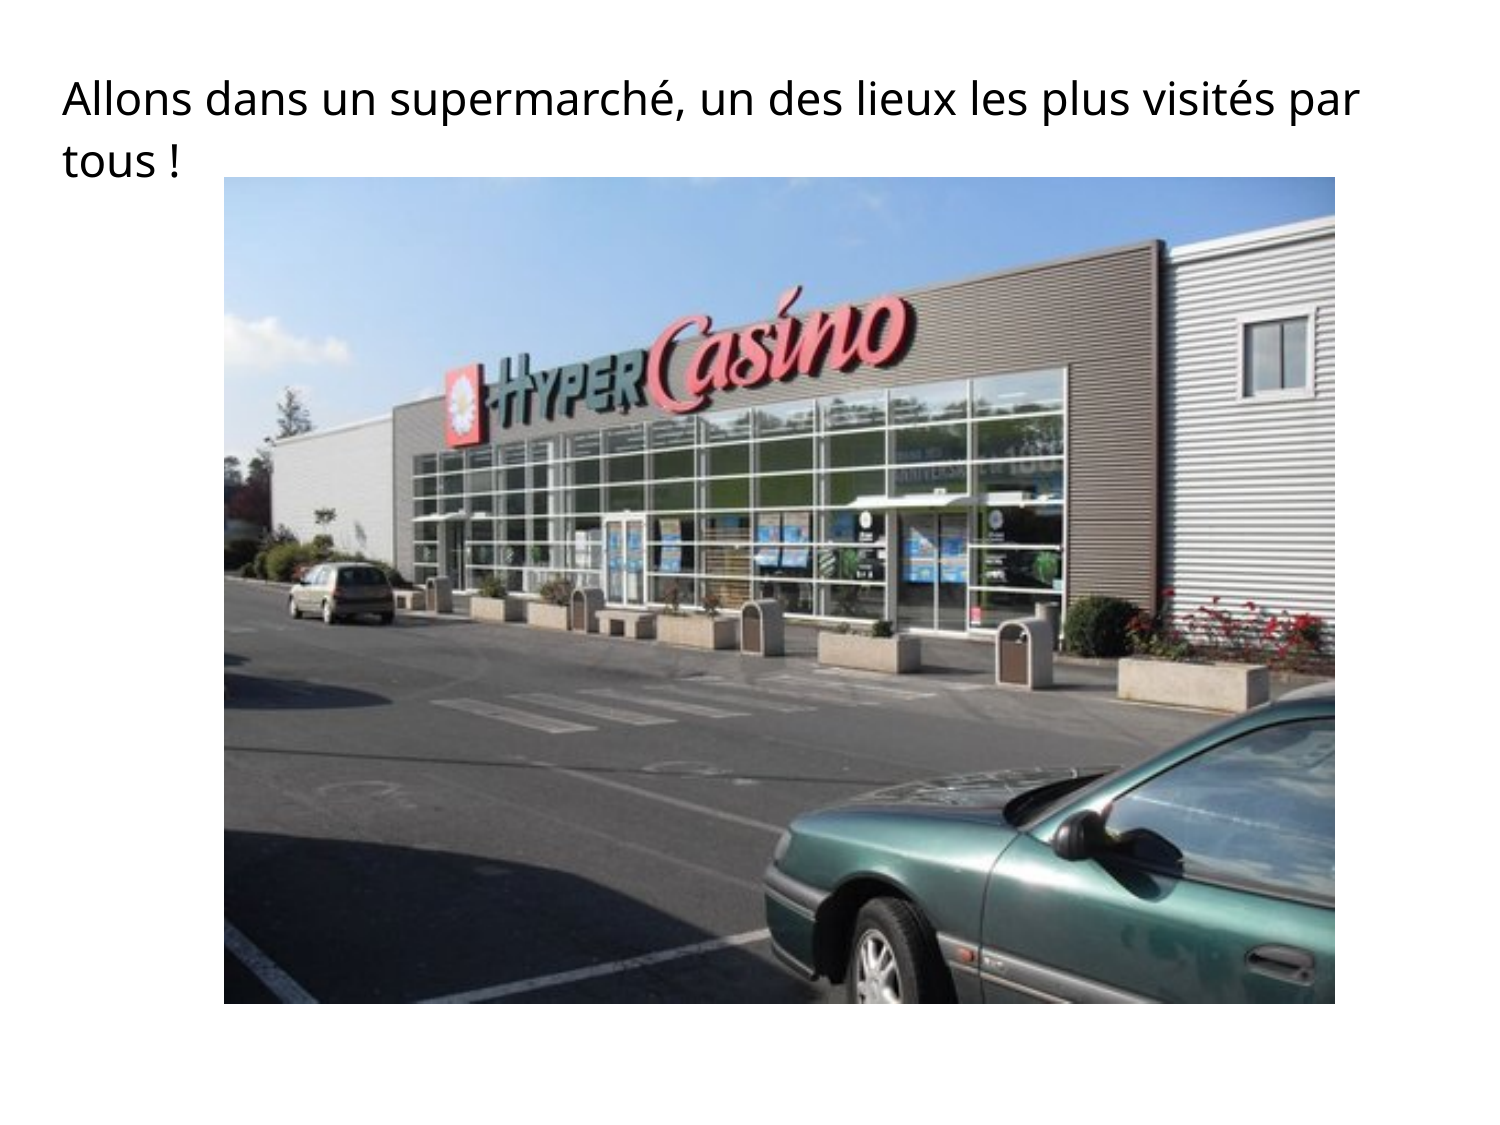

Allons dans un supermarché, un des lieux les plus visités par tous !